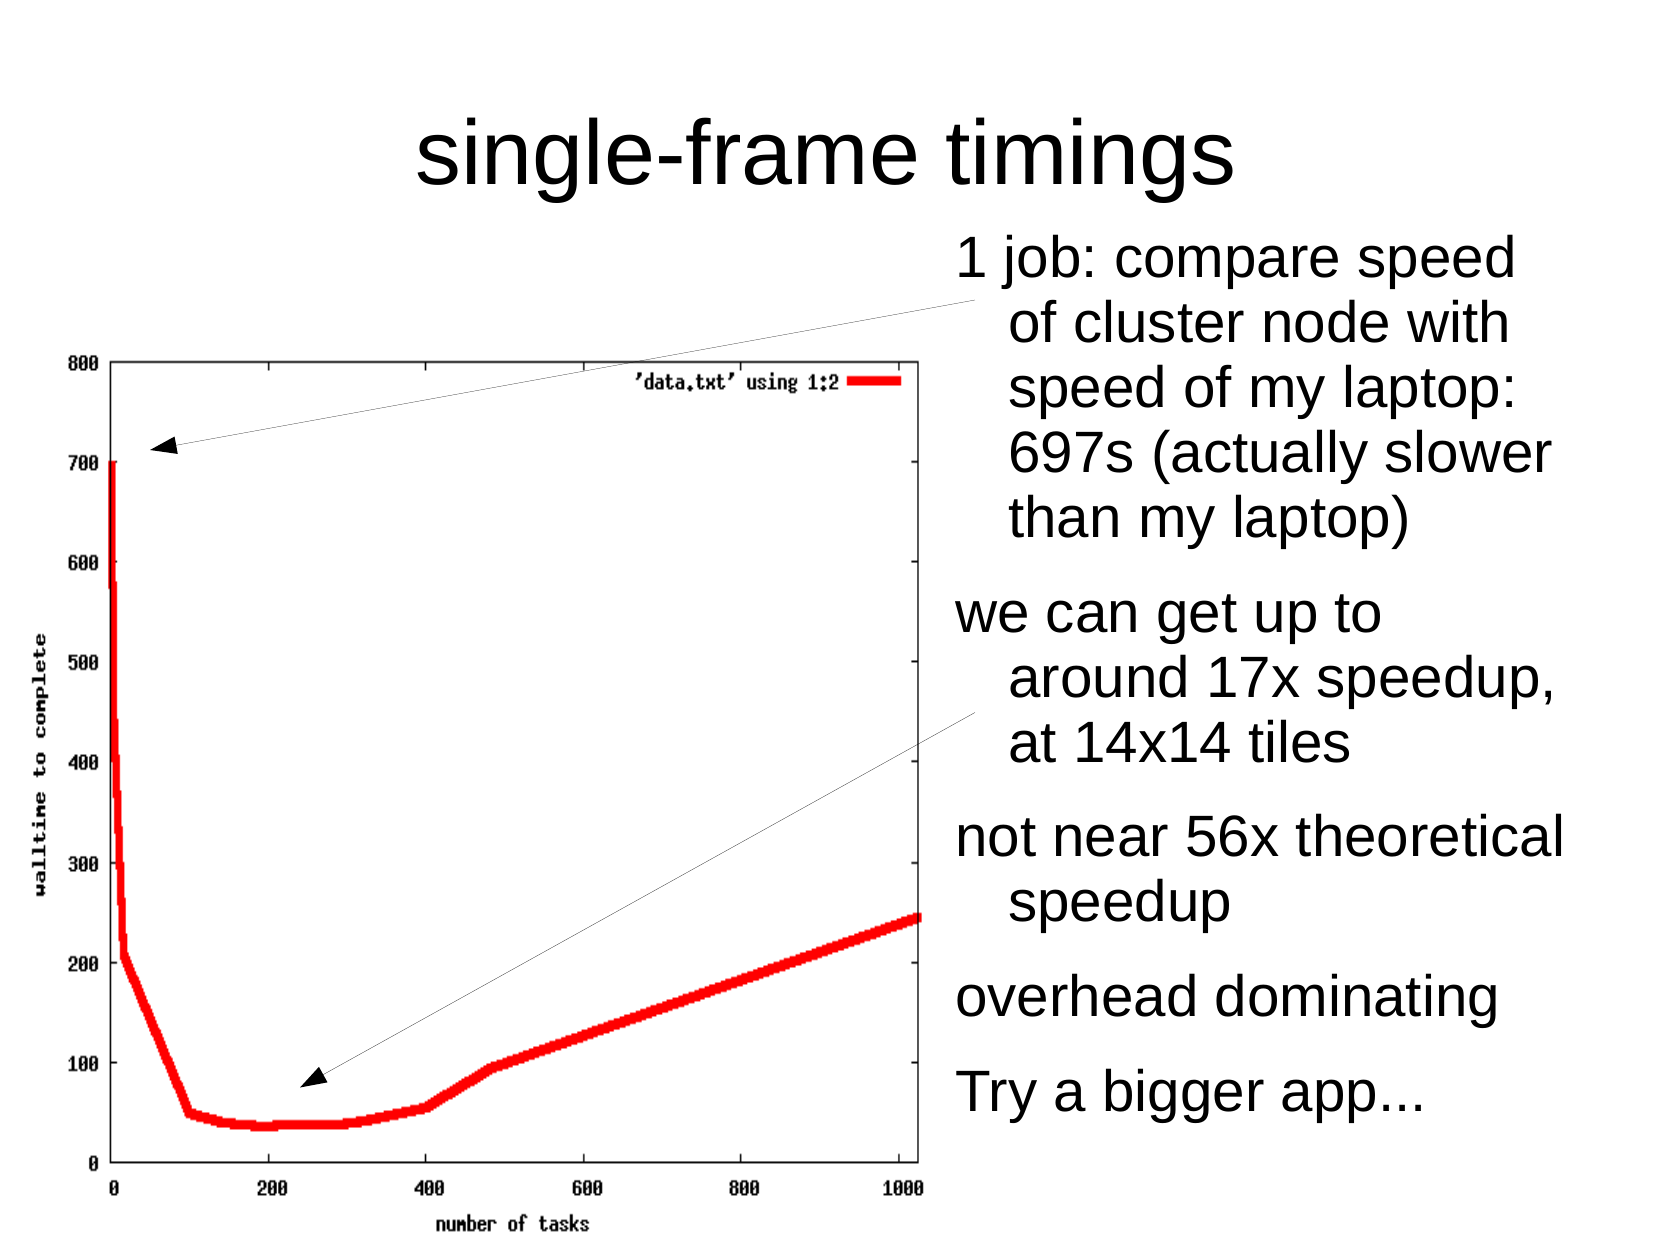

# single-frame timings
1 job: compare speed of cluster node with speed of my laptop: 697s (actually slower than my laptop)
we can get up to around 17x speedup, at 14x14 tiles
not near 56x theoretical speedup
overhead dominating
Try a bigger app...